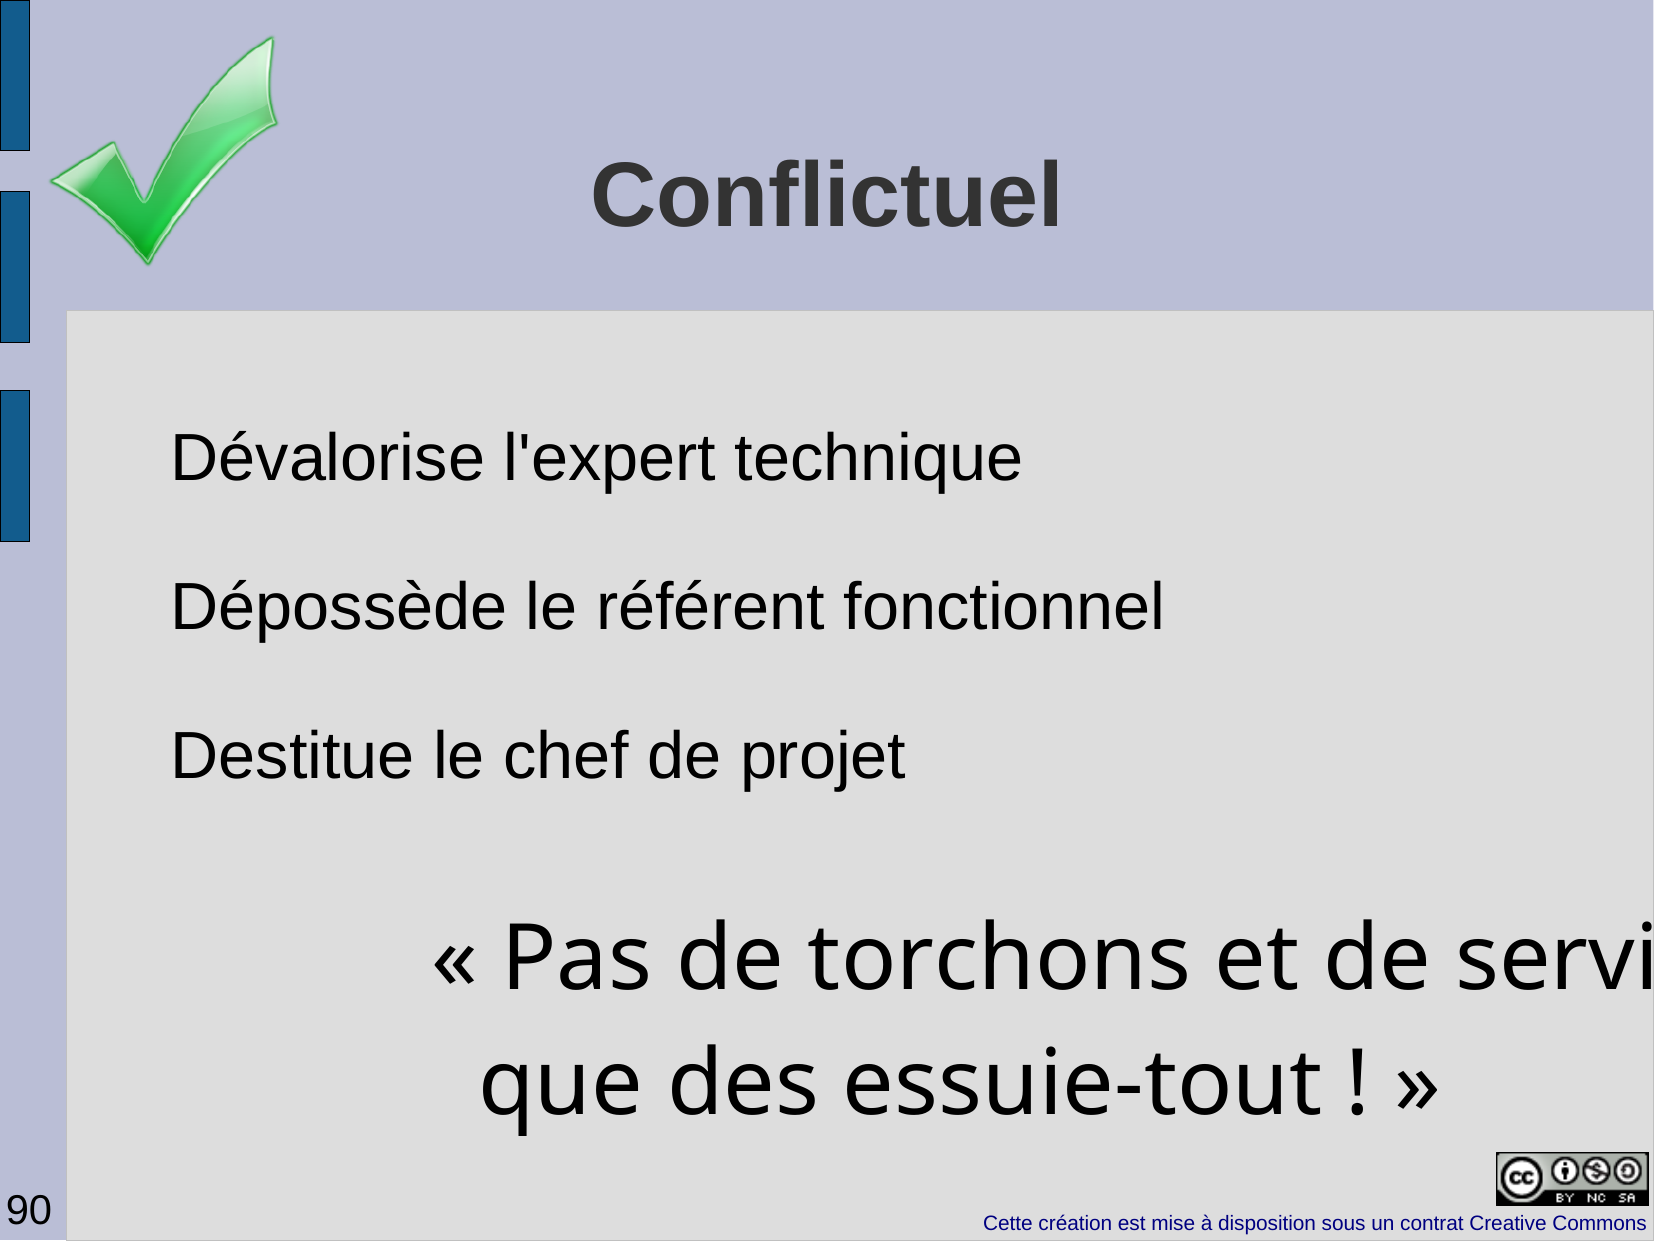

# Conflictuel
Dévalorise l'expert technique
Dépossède le référent fonctionnel
Destitue le chef de projet
« Pas de torchons et de serviettes à mélanger :
 que des essuie-tout ! »